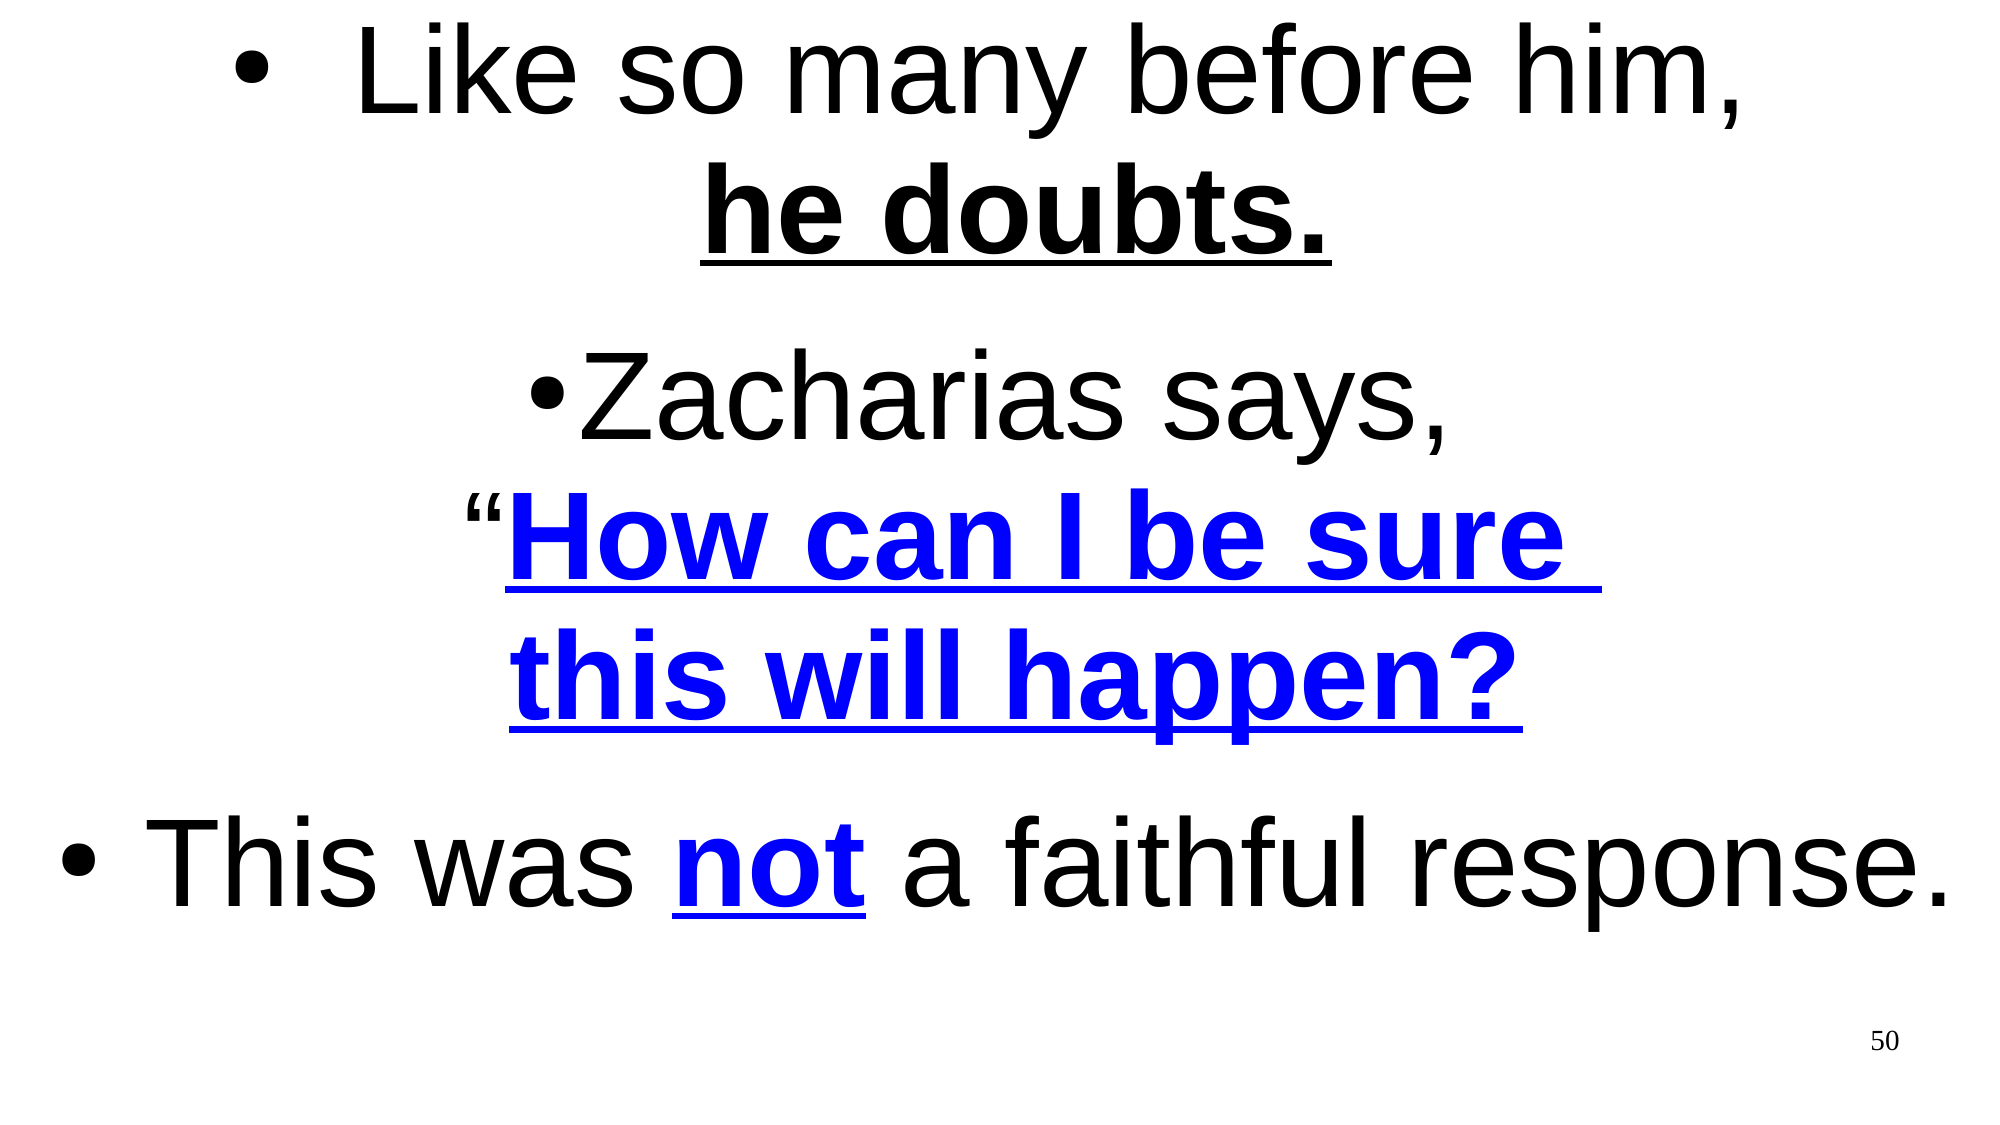

# Like so many before him, he doubts.
Zacharias says,
“How can I be sure
this will happen?
 This was not a faithful response.
50